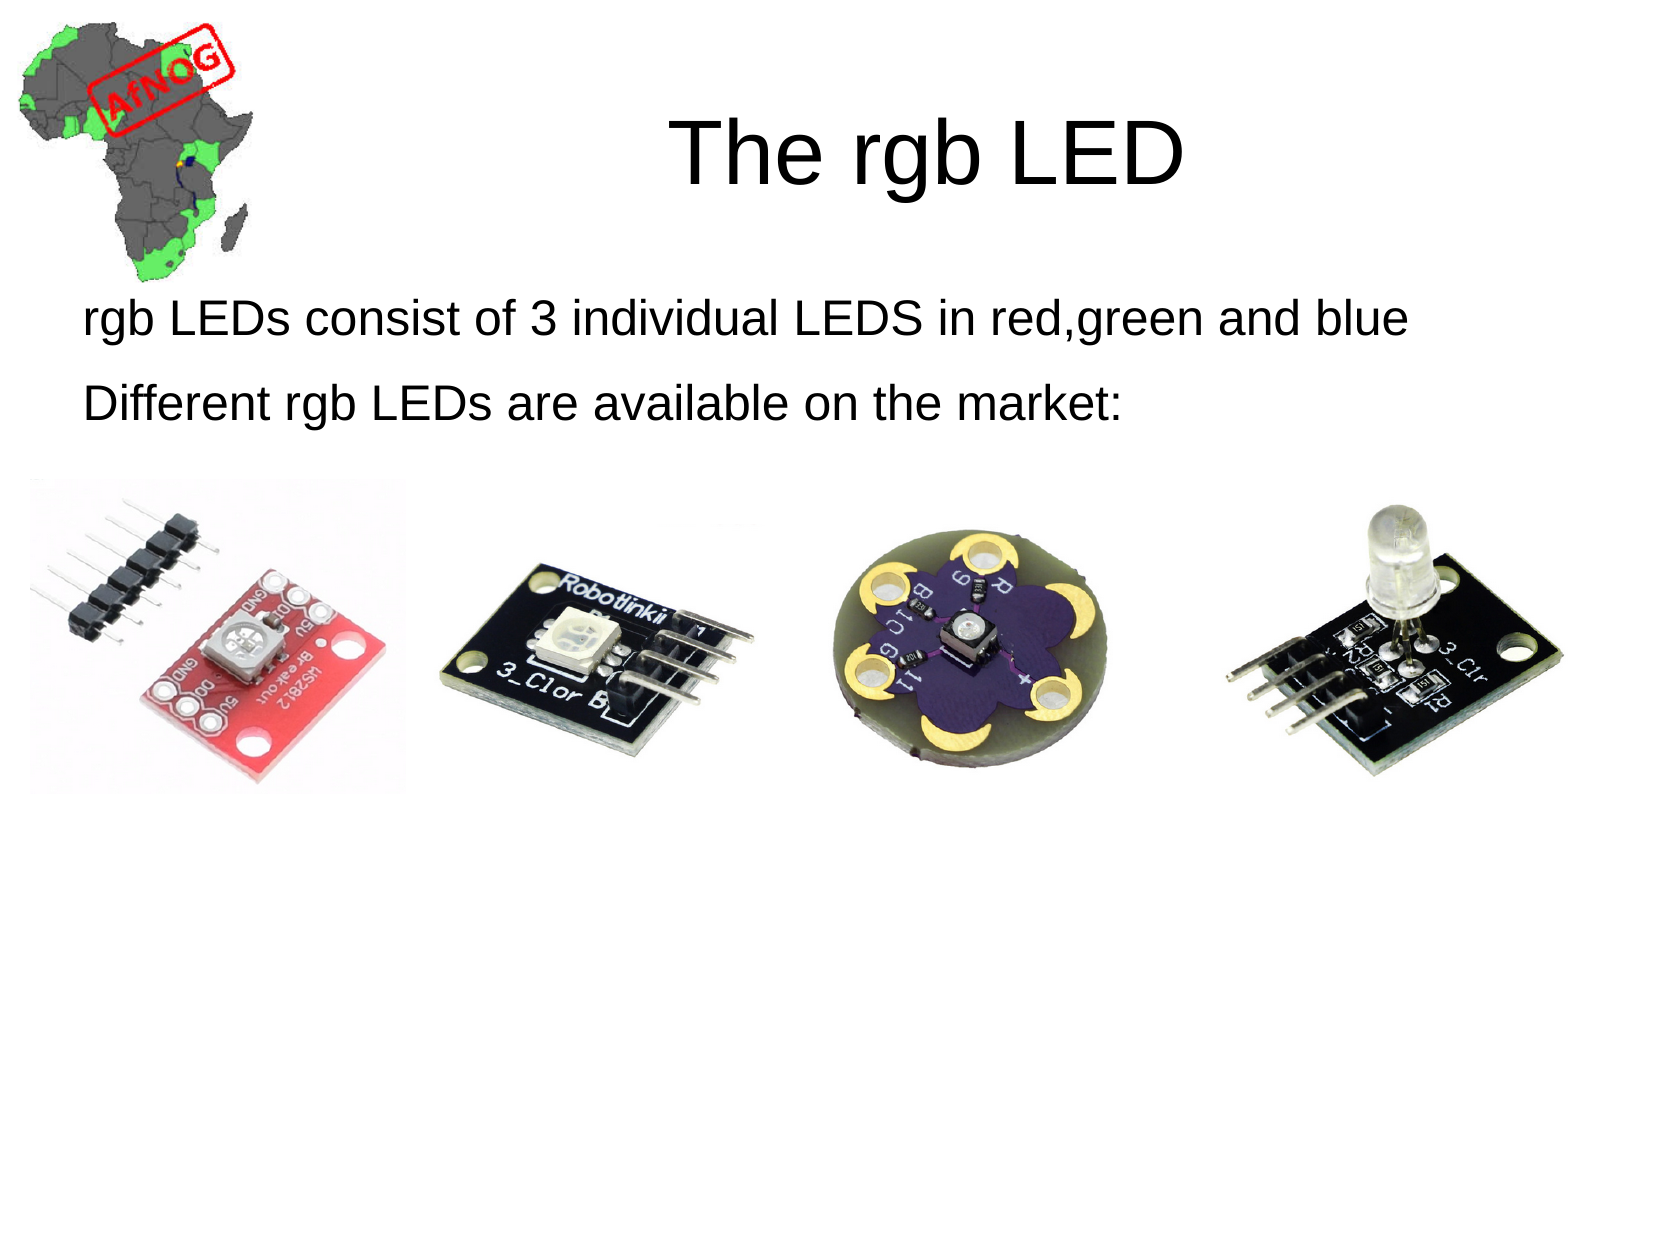

# The rgb LED
rgb LEDs consist of 3 individual LEDS in red,green and blue
Different rgb LEDs are available on the market: